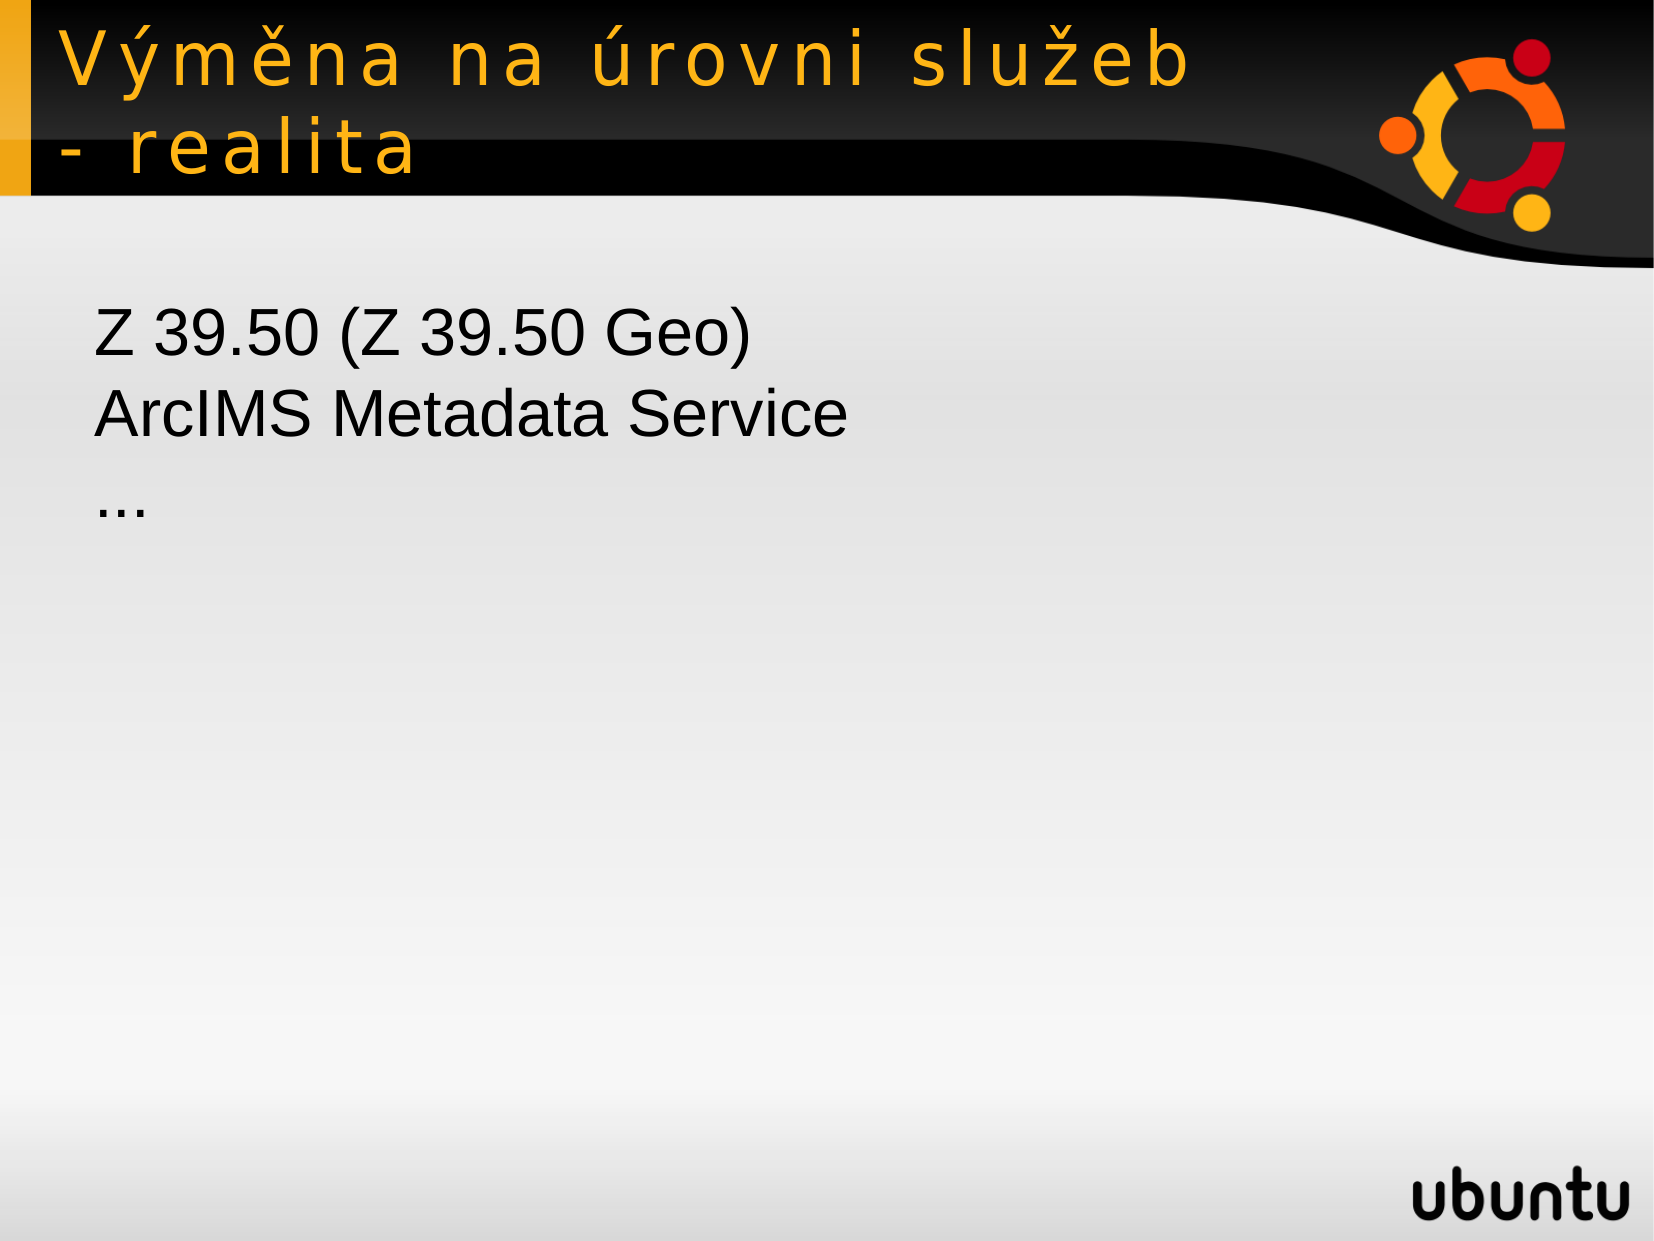

# Výměna na úrovni služeb - realita
Z 39.50 (Z 39.50 Geo)
ArcIMS Metadata Service
...